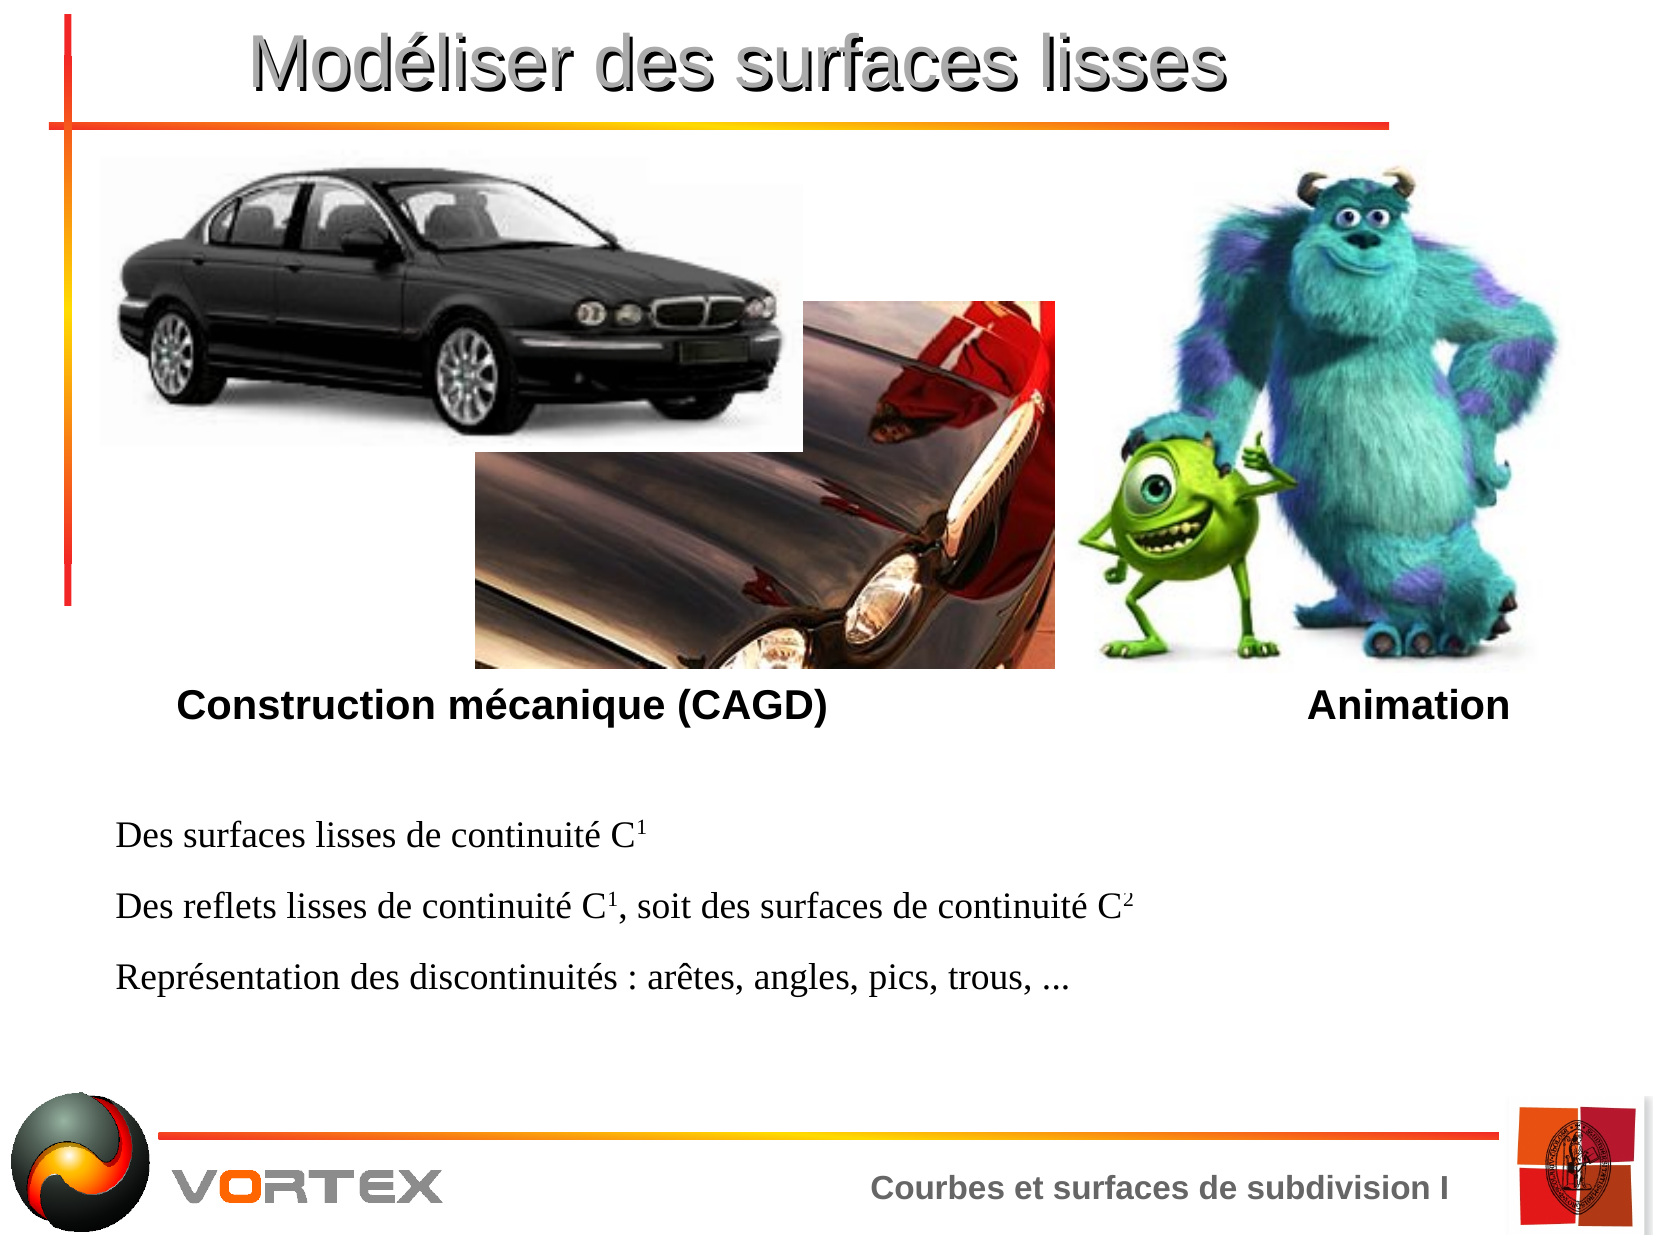

# Modéliser des surfaces lisses
Des surfaces lisses de continuité C1
Des reflets lisses de continuité C1, soit des surfaces de continuité C2
Représentation des discontinuités : arêtes, angles, pics, trous, ...
Construction mécanique (CAGD)
Animation